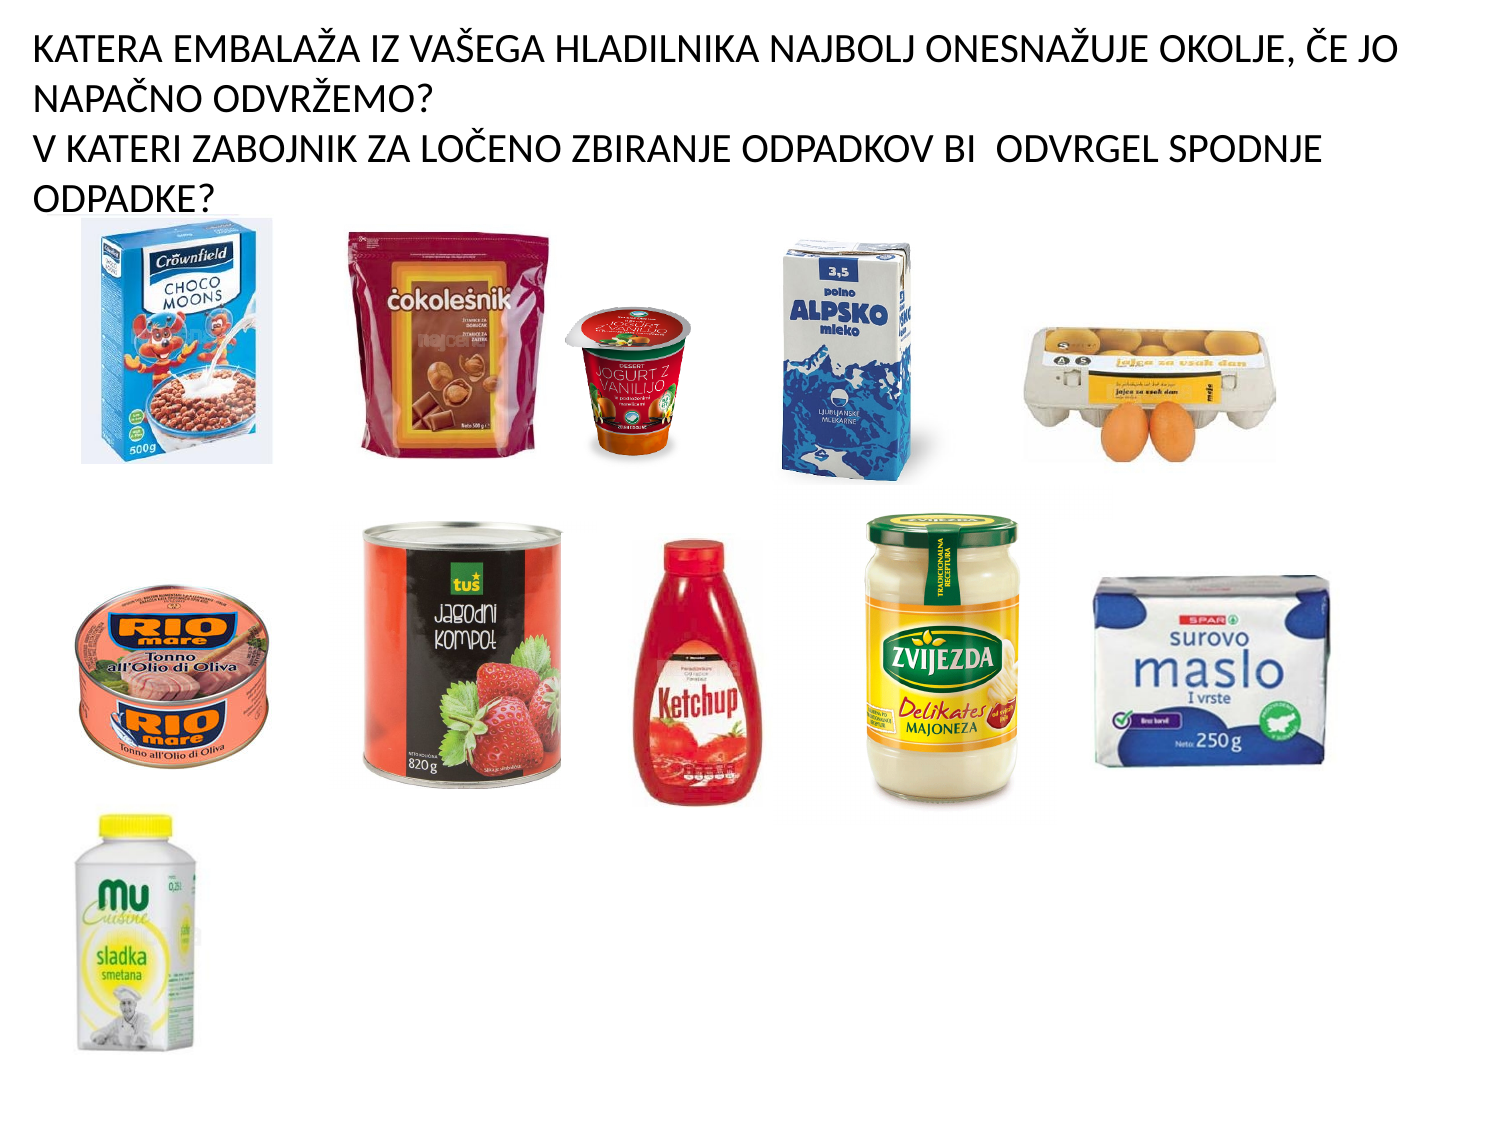

# KATERA EMBALAŽA IZ VAŠEGA HLADILNIKA NAJBOLJ ONESNAŽUJE OKOLJE, ČE JO NAPAČNO ODVRŽEMO? V KATERI ZABOJNIK ZA LOČENO ZBIRANJE ODPADKOV BI ODVRGEL SPODNJE ODPADKE?